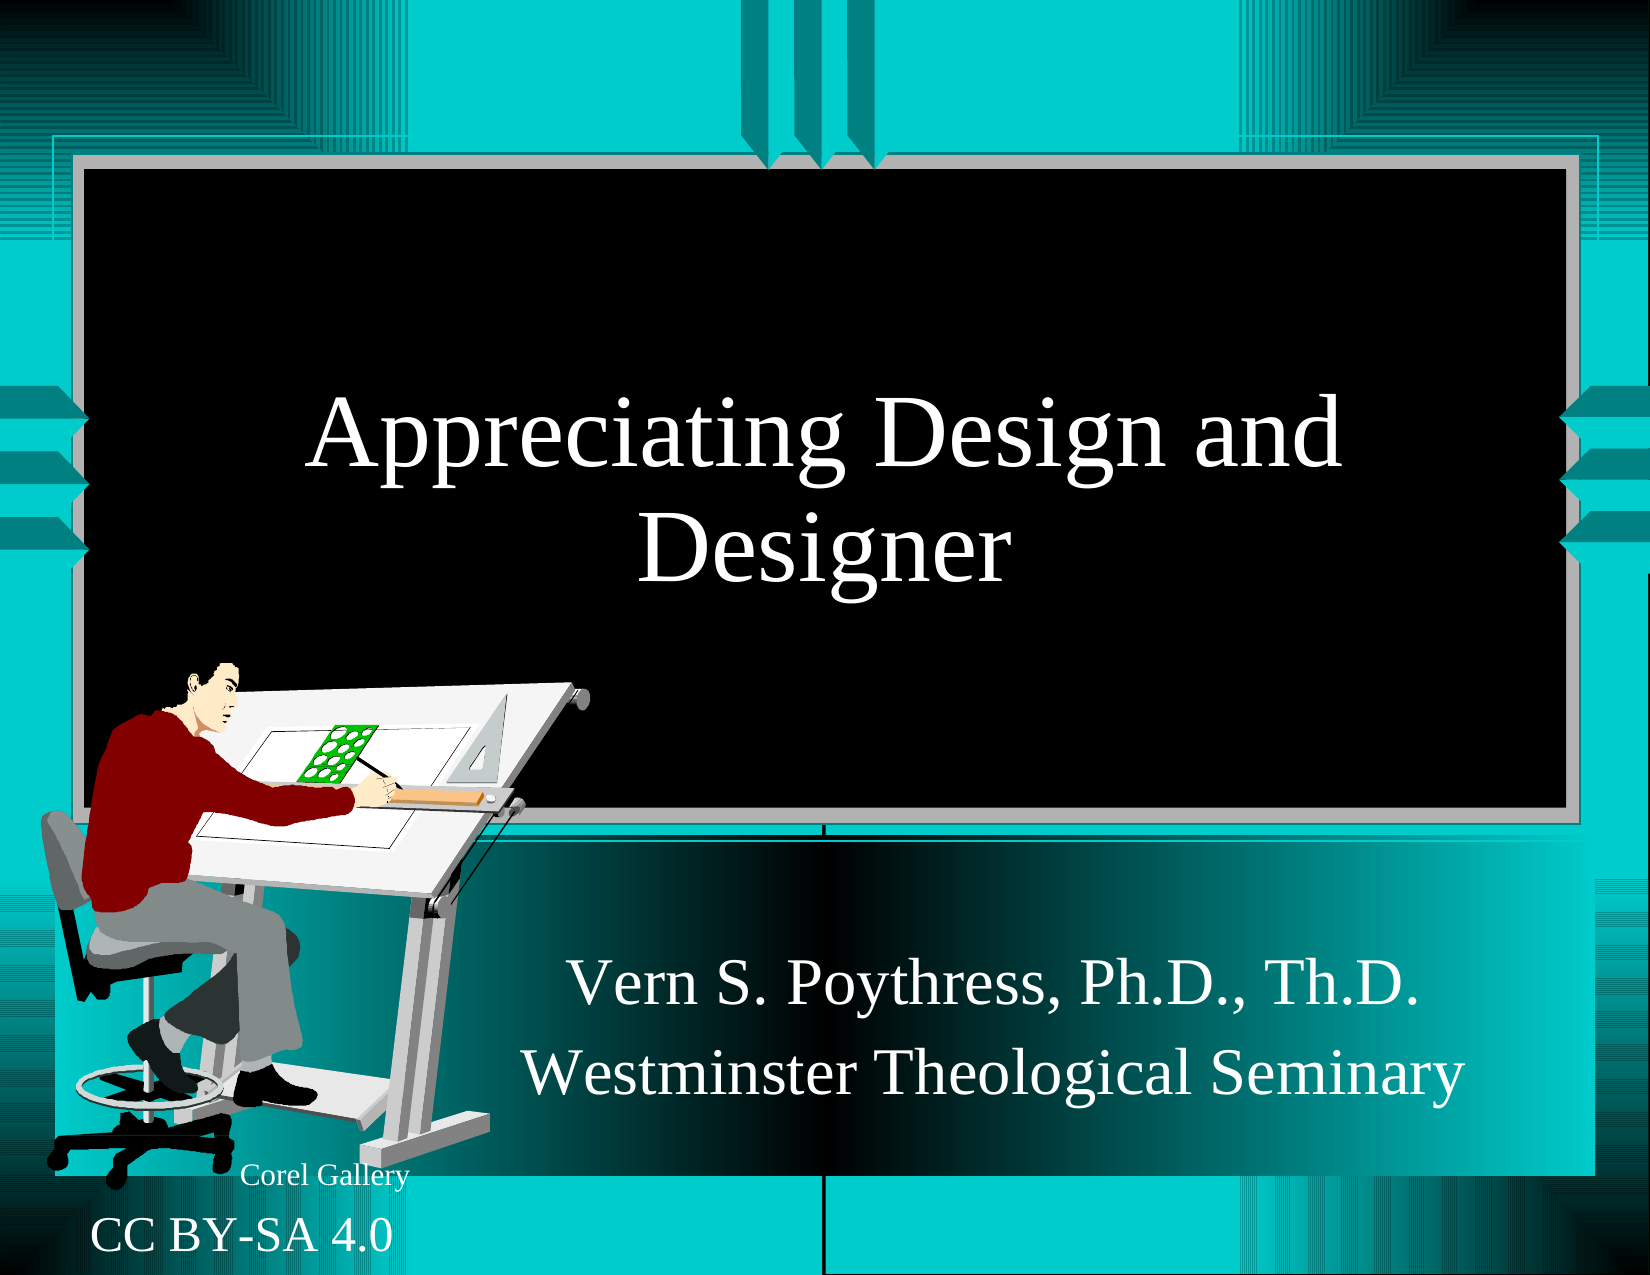

# Appreciating Design and Designer
Vern S. Poythress, Ph.D., Th.D.
Westminster Theological Seminary
Corel Gallery
CC BY-SA 4.0